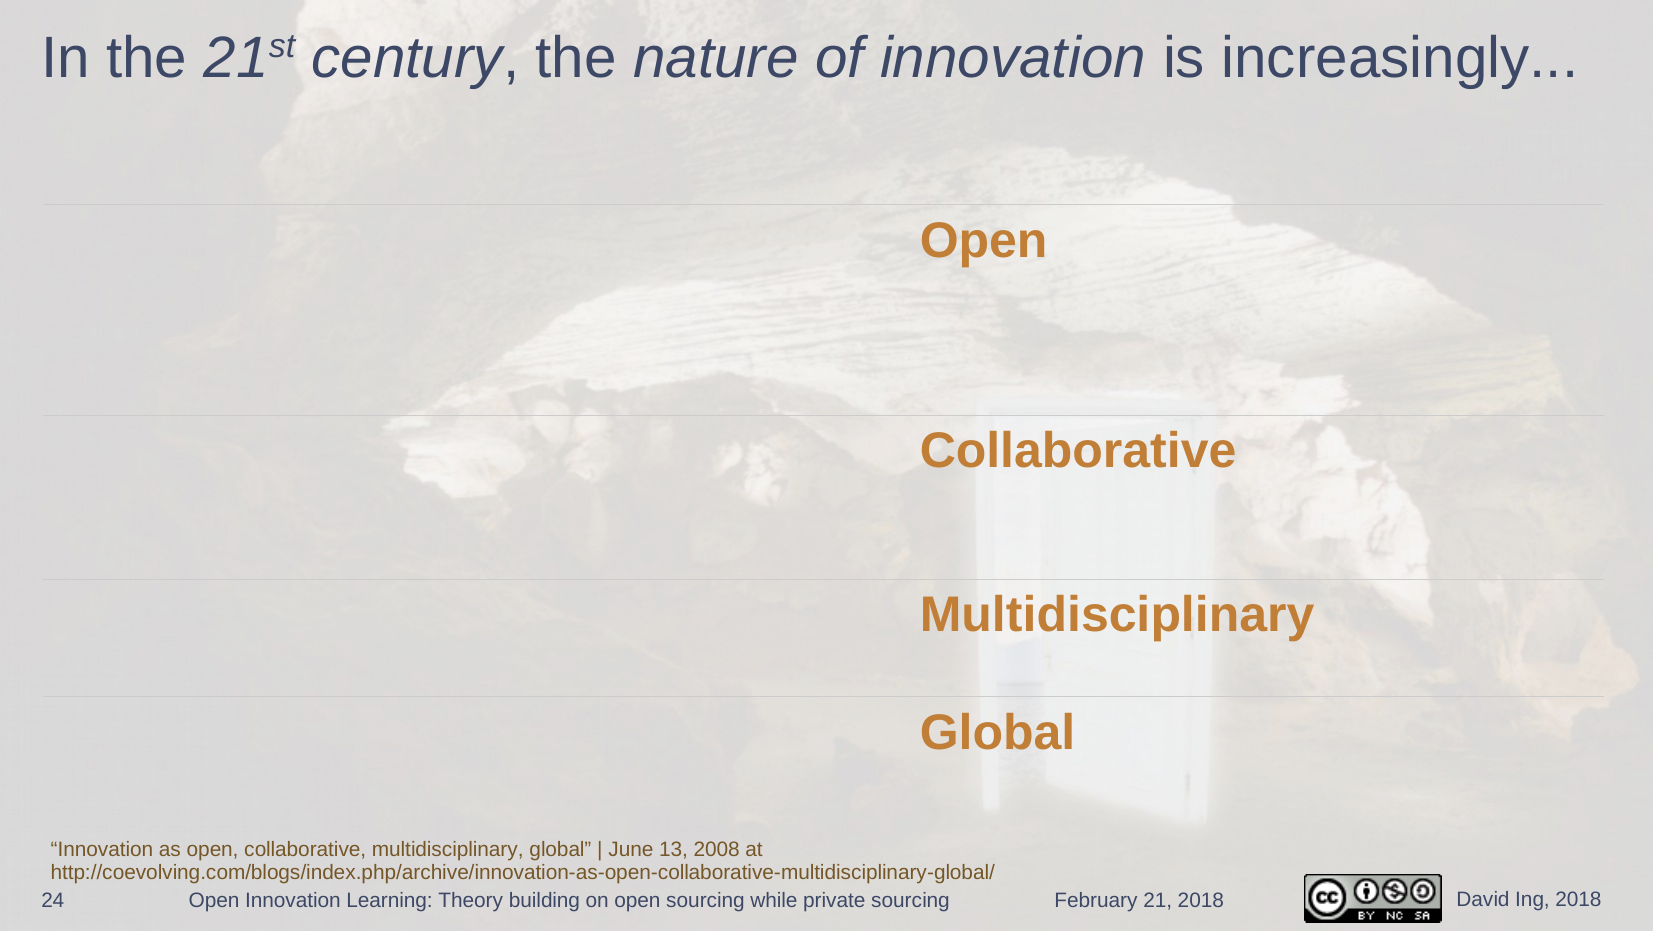

# In the 21st century, the nature of innovation is increasingly...
| | | |
| --- | --- | --- |
| | | Open |
| | | Collaborative |
| | | Multidisciplinary |
| | | Global |
“Innovation as open, collaborative, multidisciplinary, global” | June 13, 2008 at http://coevolving.com/blogs/index.php/archive/innovation-as-open-collaborative-multidisciplinary-global/
Open Innovation Learning: Theory building on open sourcing while private sourcing
February 21, 2018
24